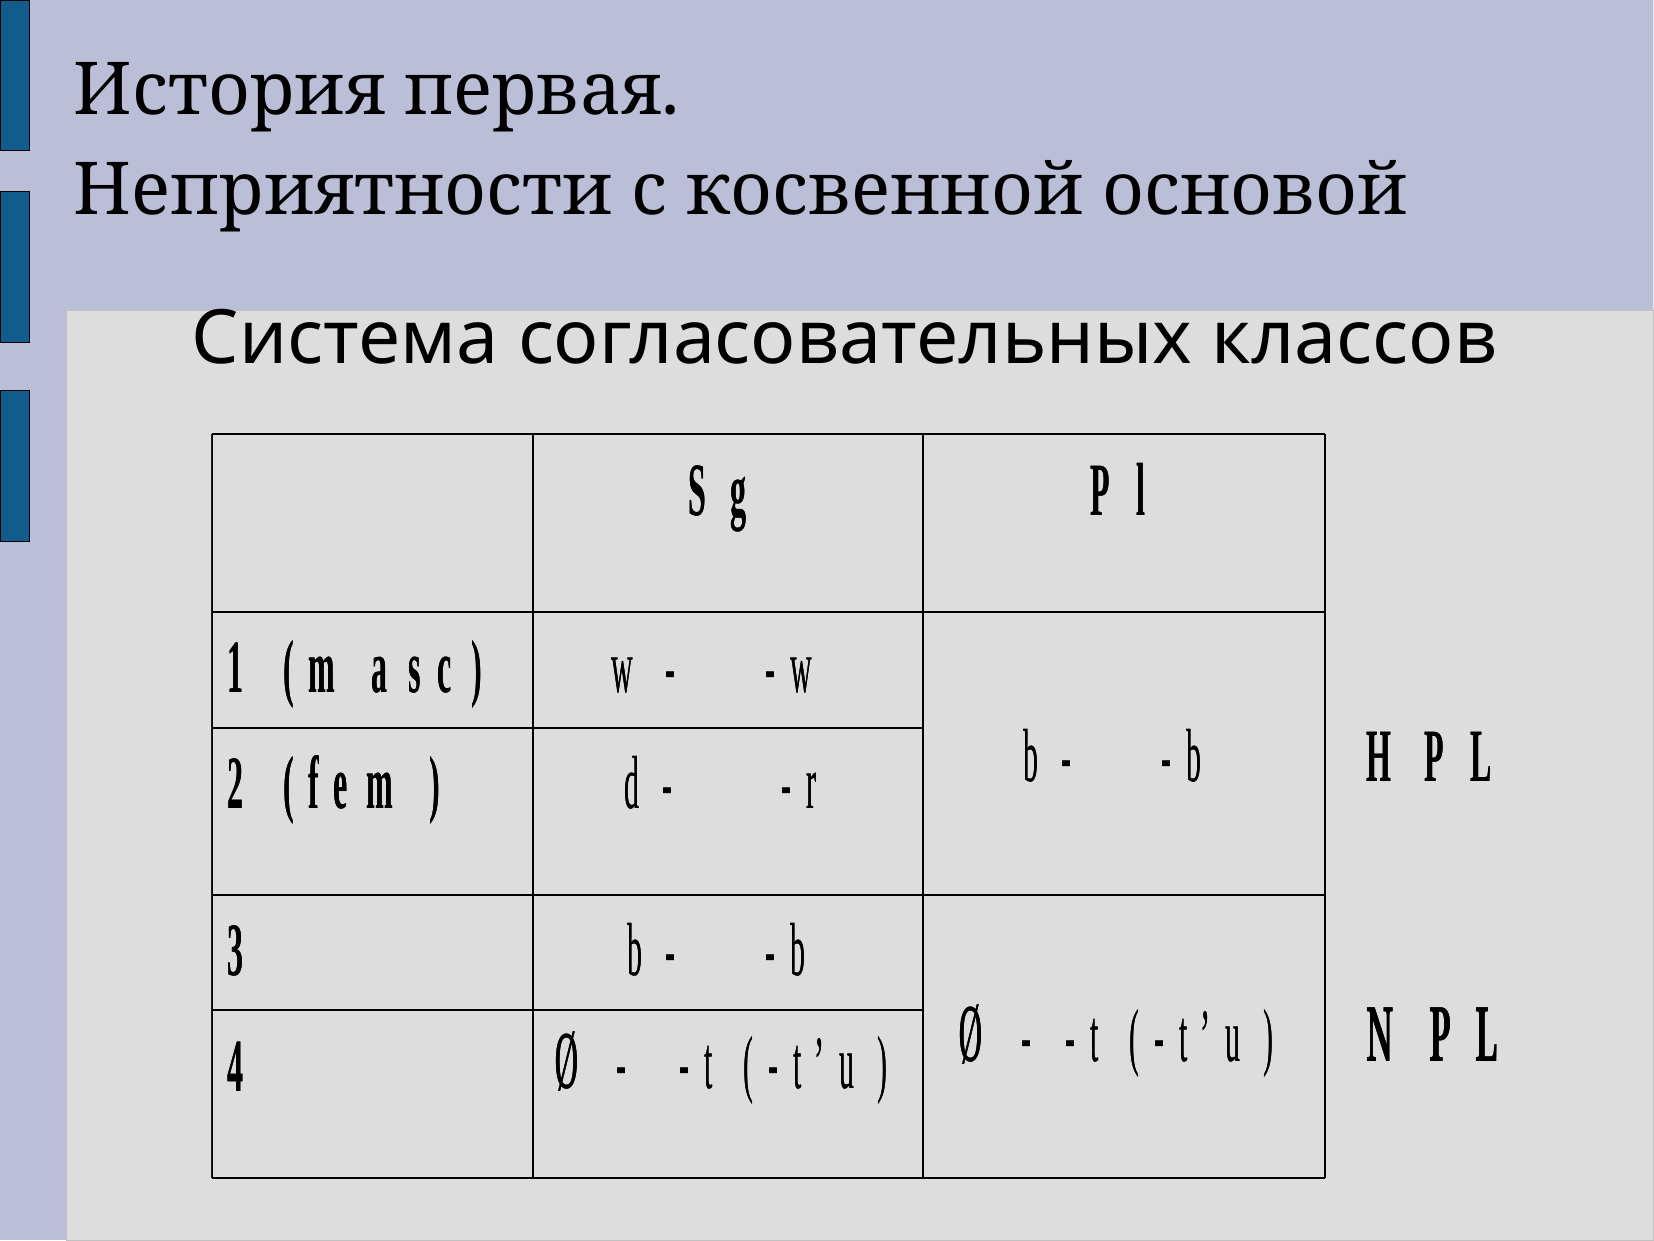

История первая.
Неприятности с косвенной основой
Система согласовательных классов